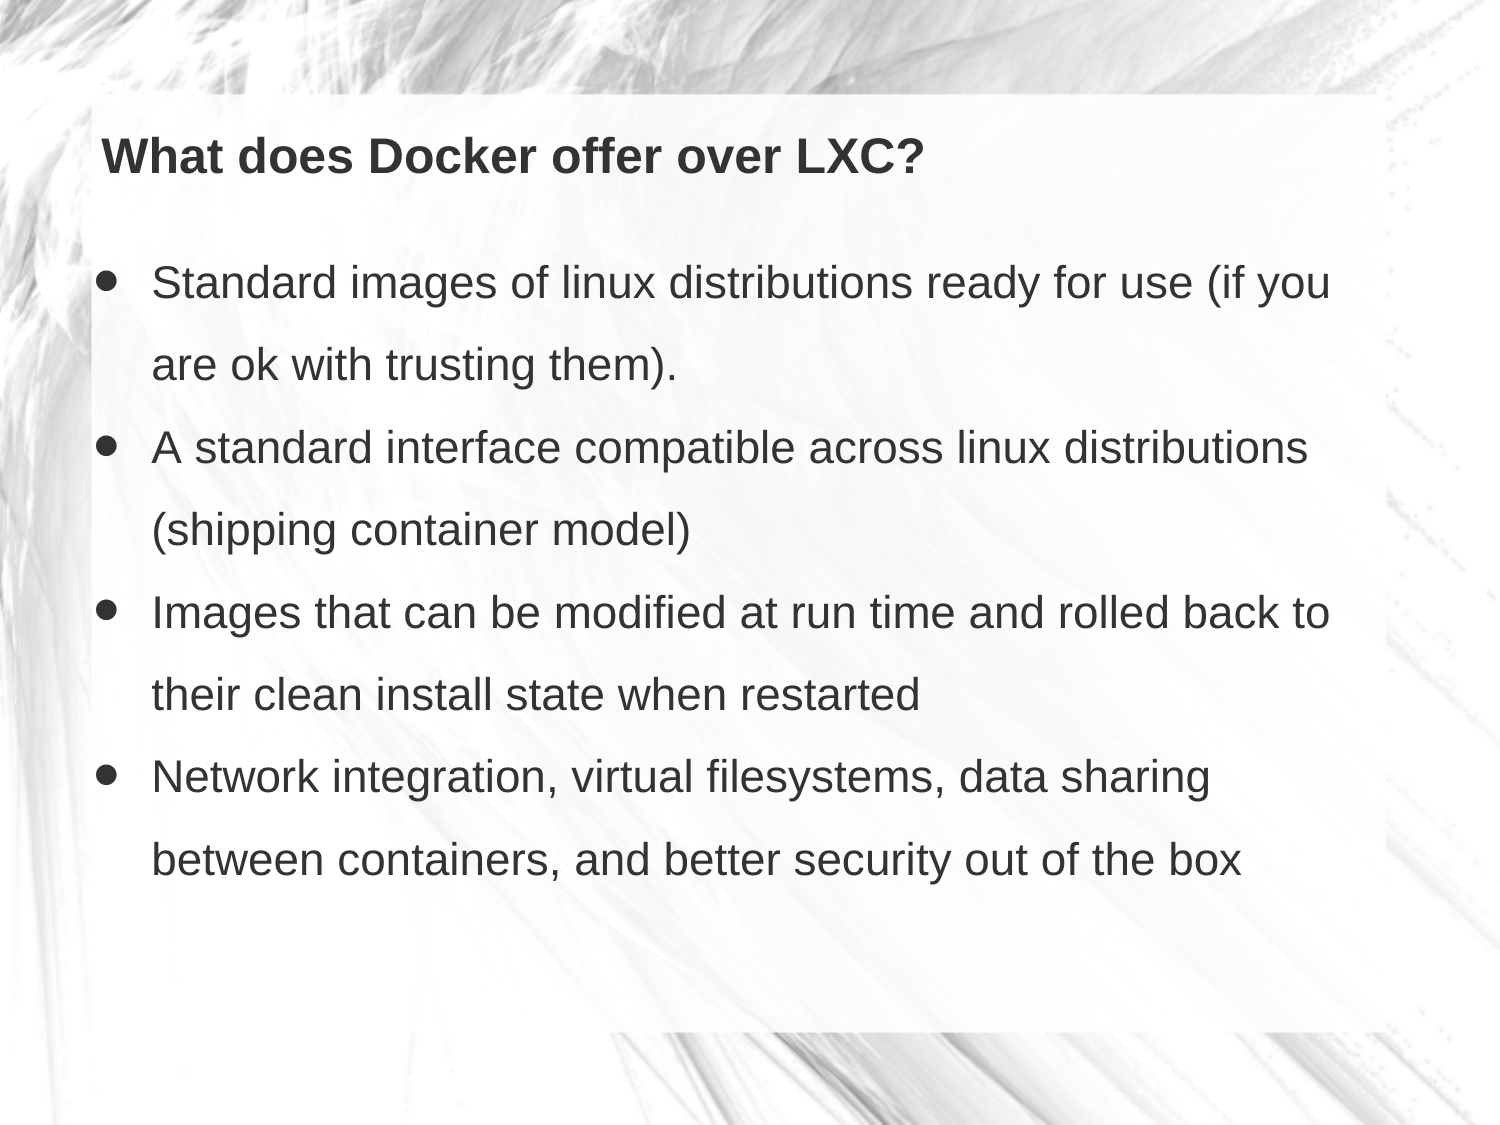

# What does Docker offer over LXC?
Standard images of linux distributions ready for use (if you are ok with trusting them).
A standard interface compatible across linux distributions (shipping container model)
Images that can be modified at run time and rolled back to their clean install state when restarted
Network integration, virtual filesystems, data sharing between containers, and better security out of the box